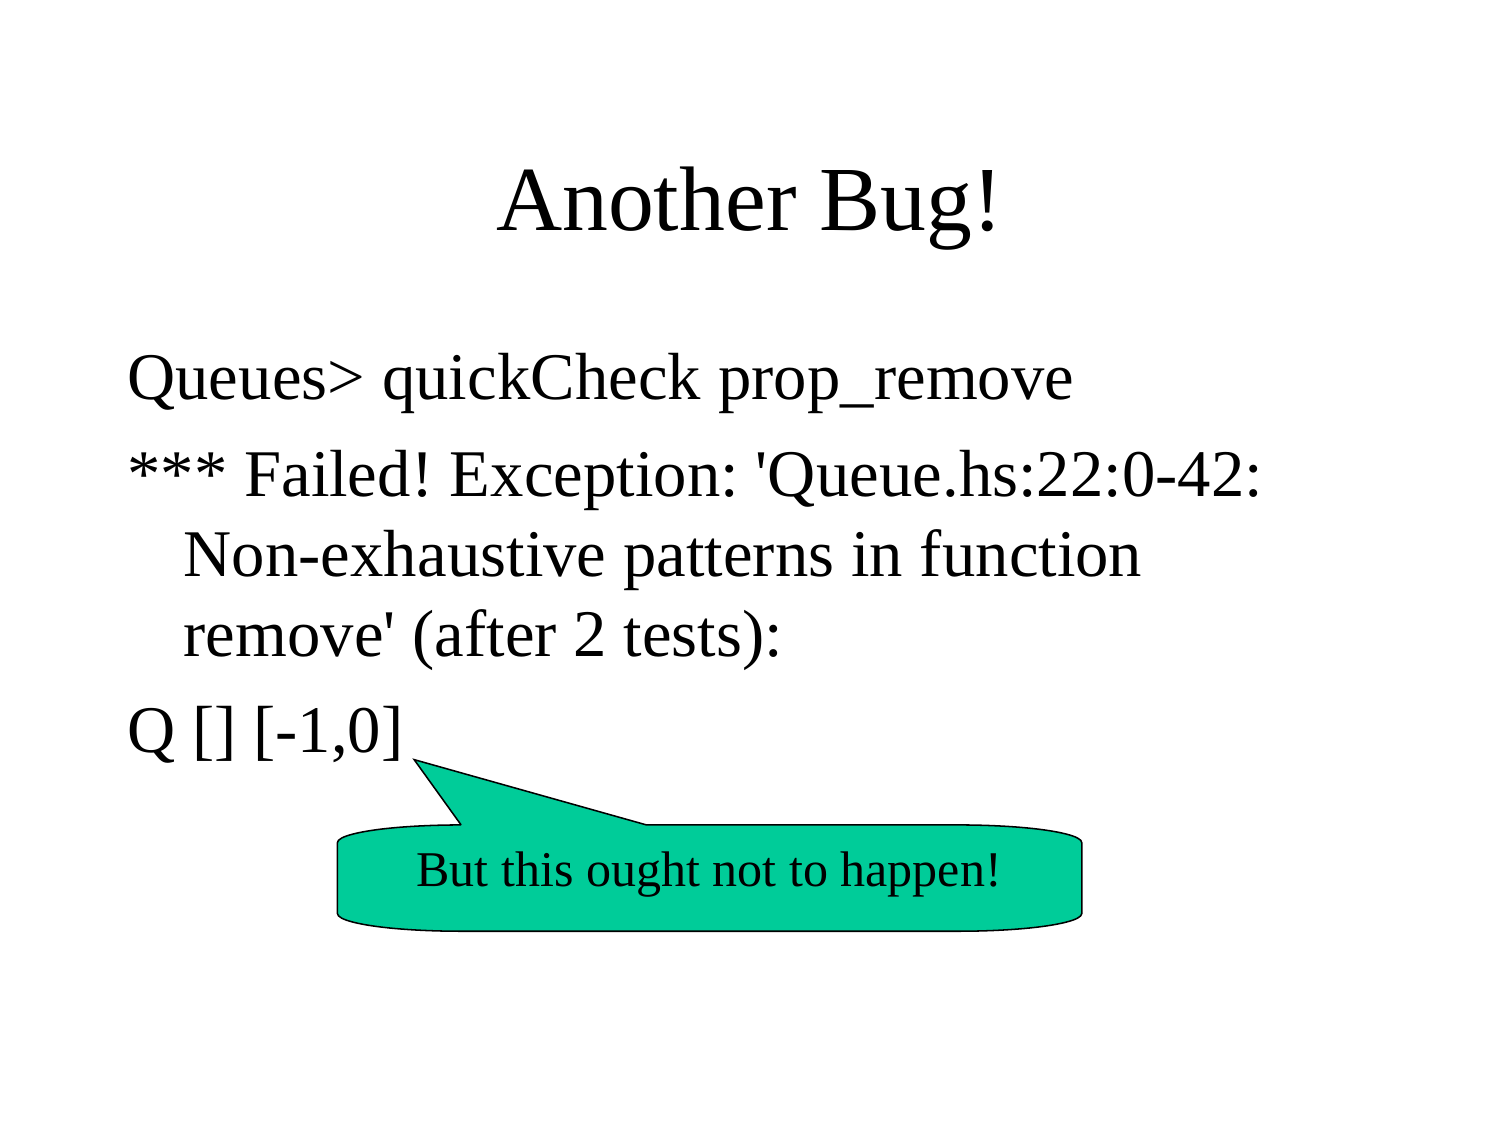

Another Bug!
# Queues> quickCheck prop_remove
*** Failed! Exception: 'Queue.hs:22:0-42: Non-exhaustive patterns in function remove' (after 2 tests):
Q [] [-1,0]
But this ought not to happen!